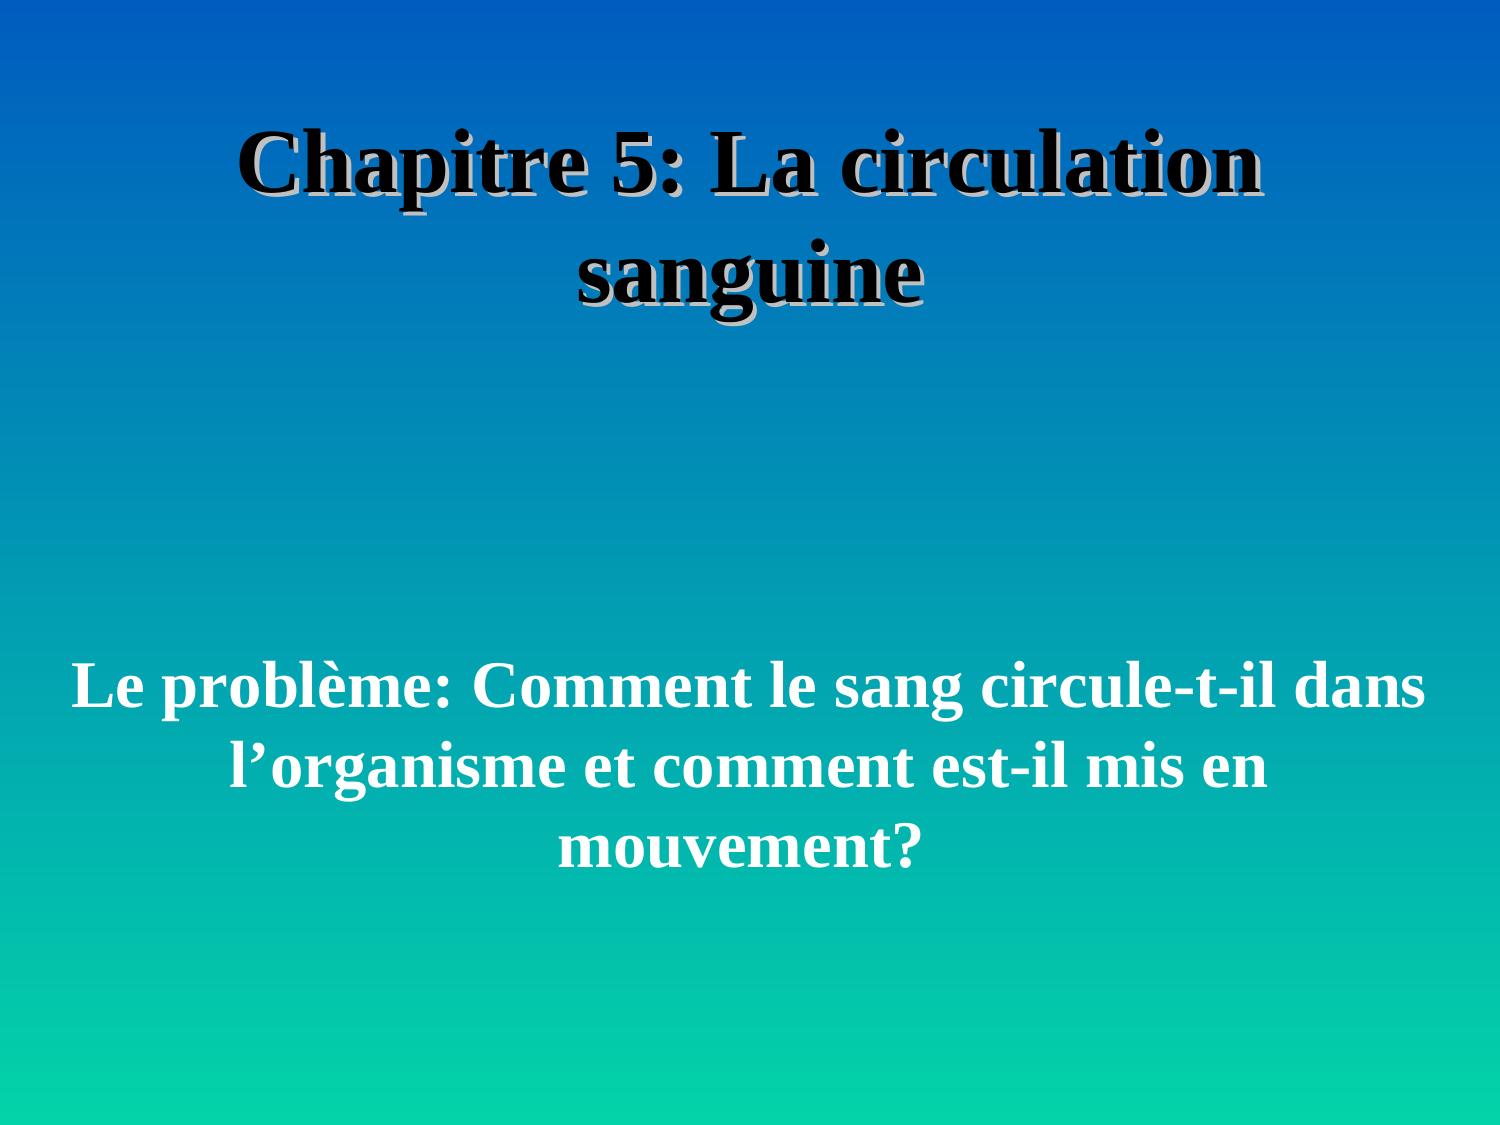

Chapitre 5: La circulation sanguine
Le problème: Comment le sang circule-t-il dans l’organisme et comment est-il mis en mouvement?